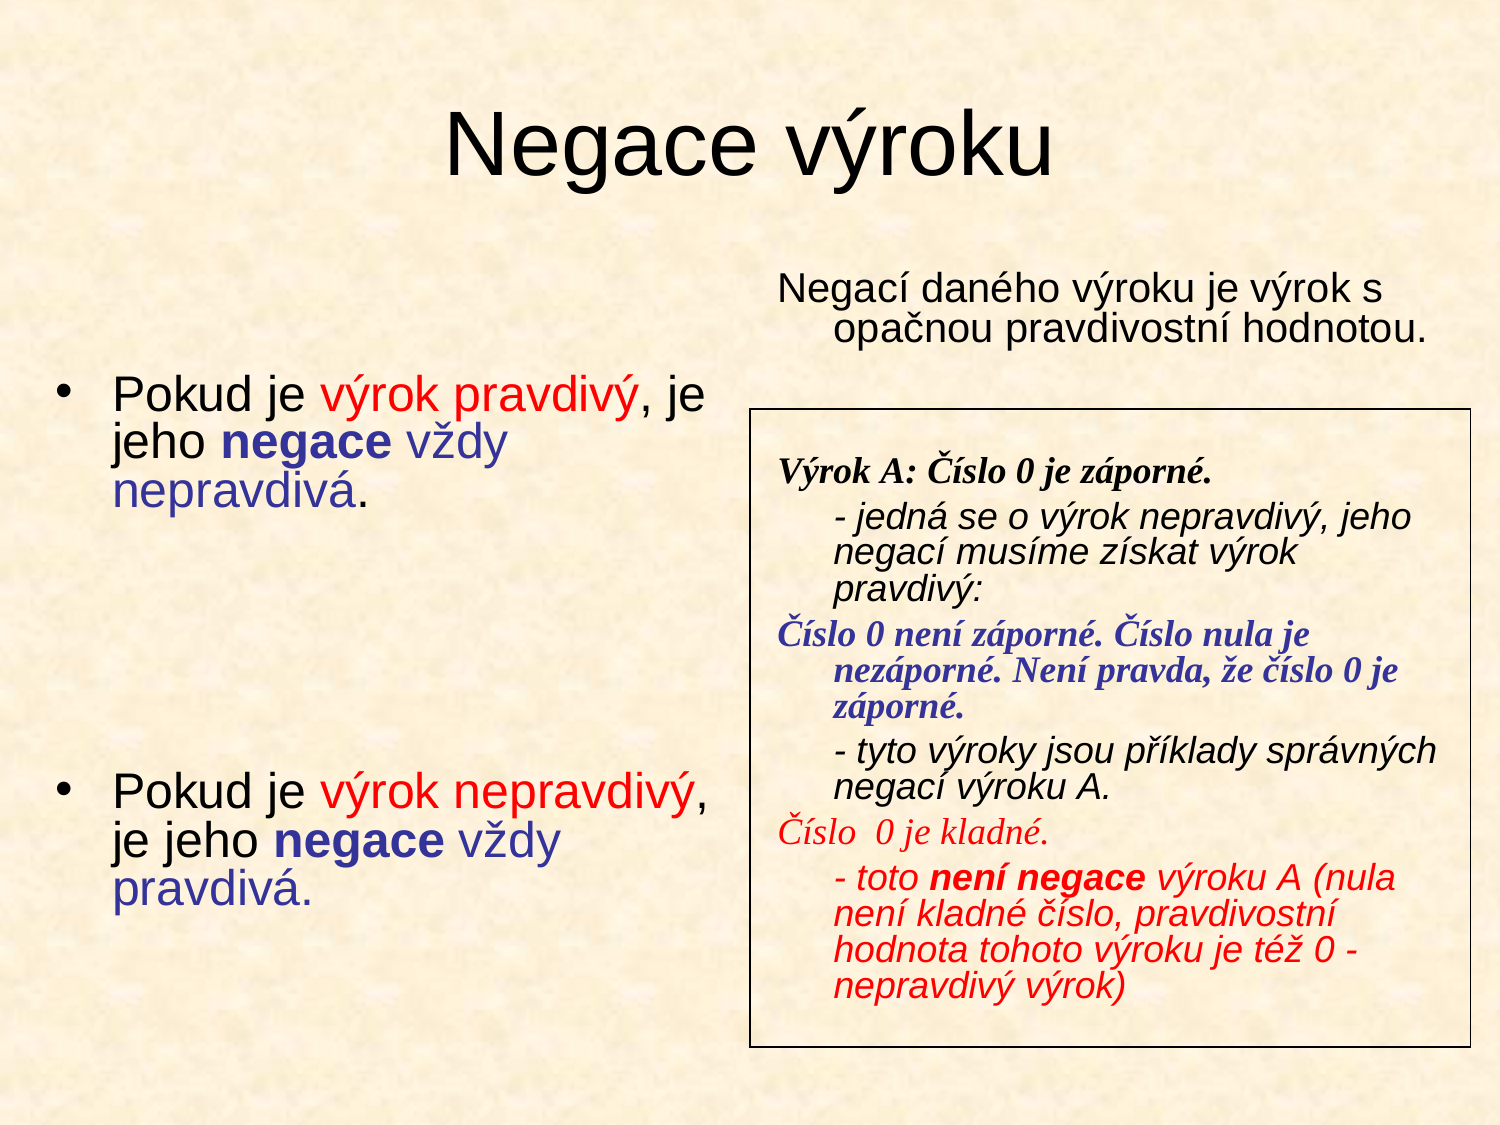

# Negace výroku
Negací daného výroku je výrok s opačnou pravdivostní hodnotou.
Výrok A: Číslo 0 je záporné.
	- jedná se o výrok nepravdivý, jeho negací musíme získat výrok pravdivý:
Číslo 0 není záporné. Číslo nula je nezáporné. Není pravda, že číslo 0 je záporné.
	- tyto výroky jsou příklady správných negací výroku A.
Číslo 0 je kladné.
	- toto není negace výroku A (nula není kladné číslo, pravdivostní hodnota tohoto výroku je též 0 - nepravdivý výrok)
Pokud je výrok pravdivý, je jeho negace vždy nepravdivá.
Pokud je výrok nepravdivý, je jeho negace vždy pravdivá.